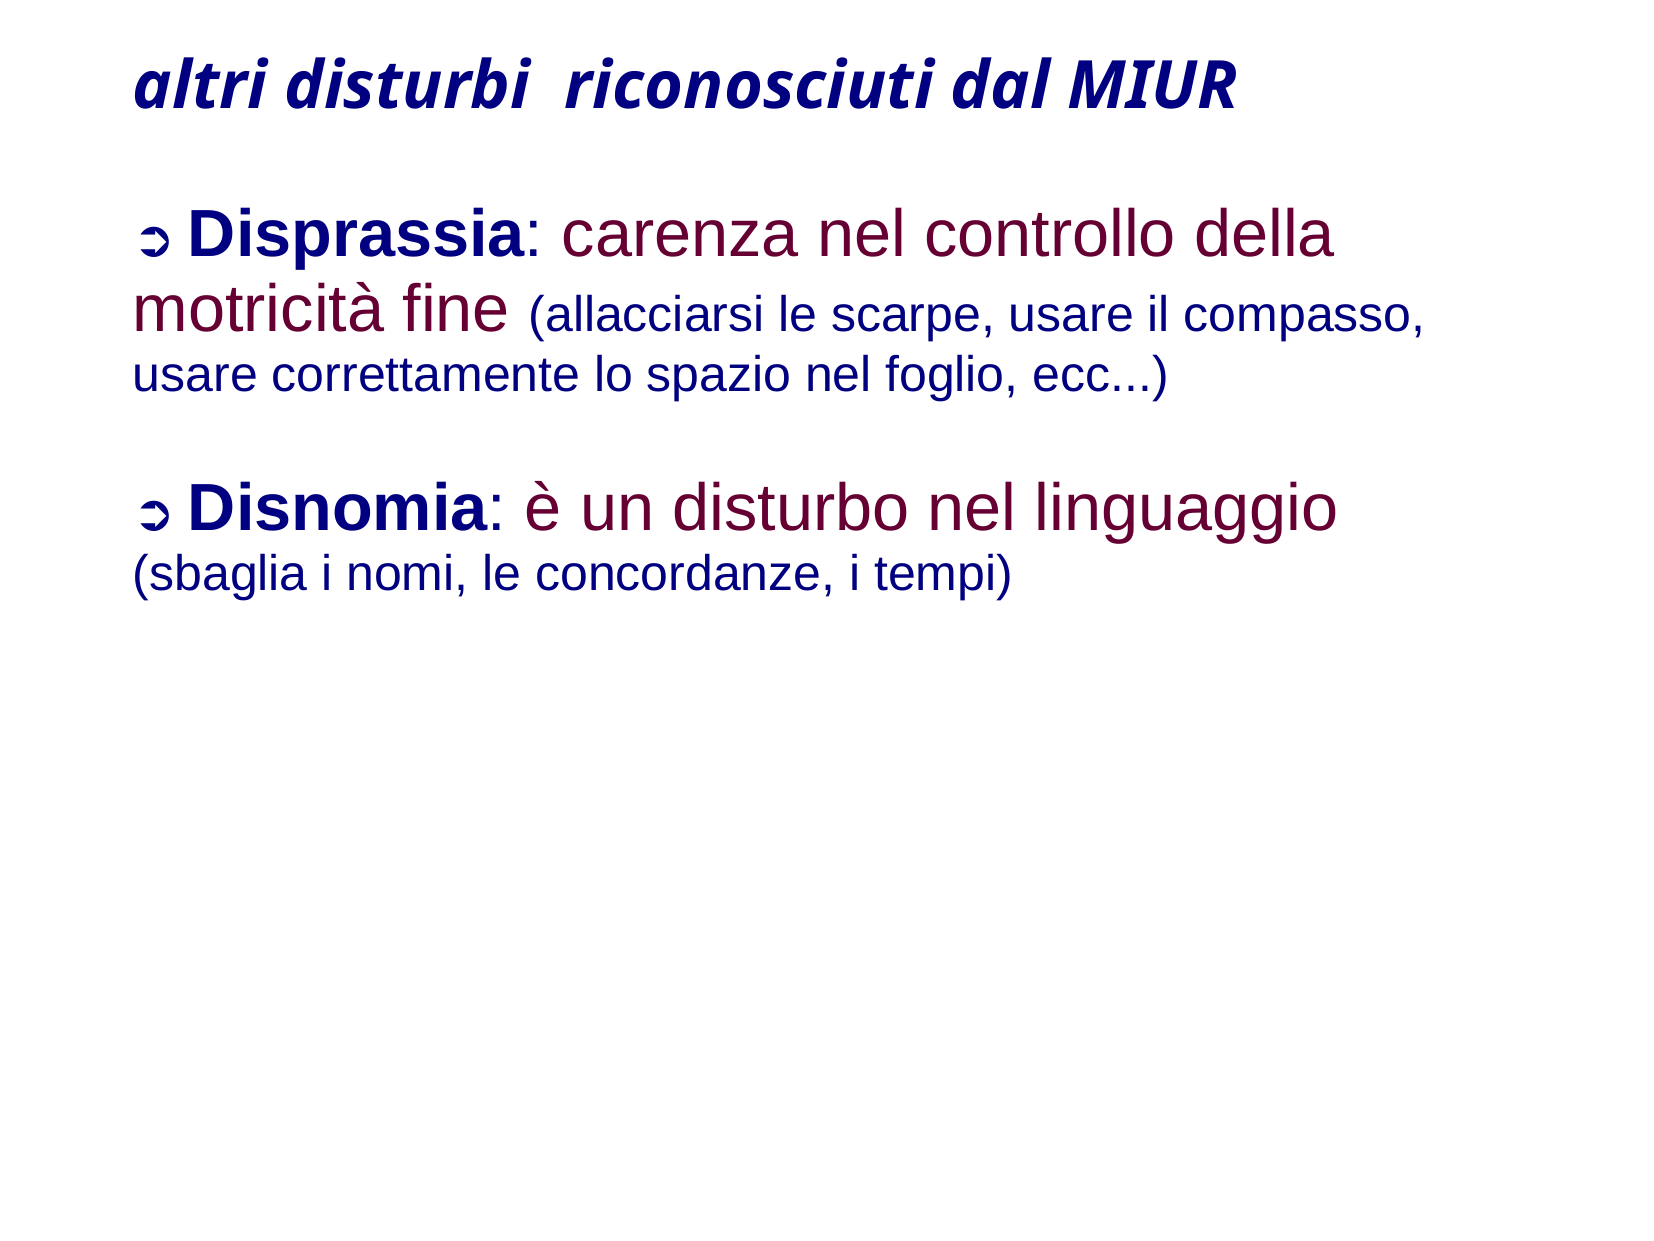

altri disturbi riconosciuti dal MIUR
➲ Disprassia: carenza nel controllo della
motricità fine (allacciarsi le scarpe, usare il compasso, usare correttamente lo spazio nel foglio, ecc...)
➲ Disnomia: è un disturbo nel linguaggio
(sbaglia i nomi, le concordanze, i tempi)